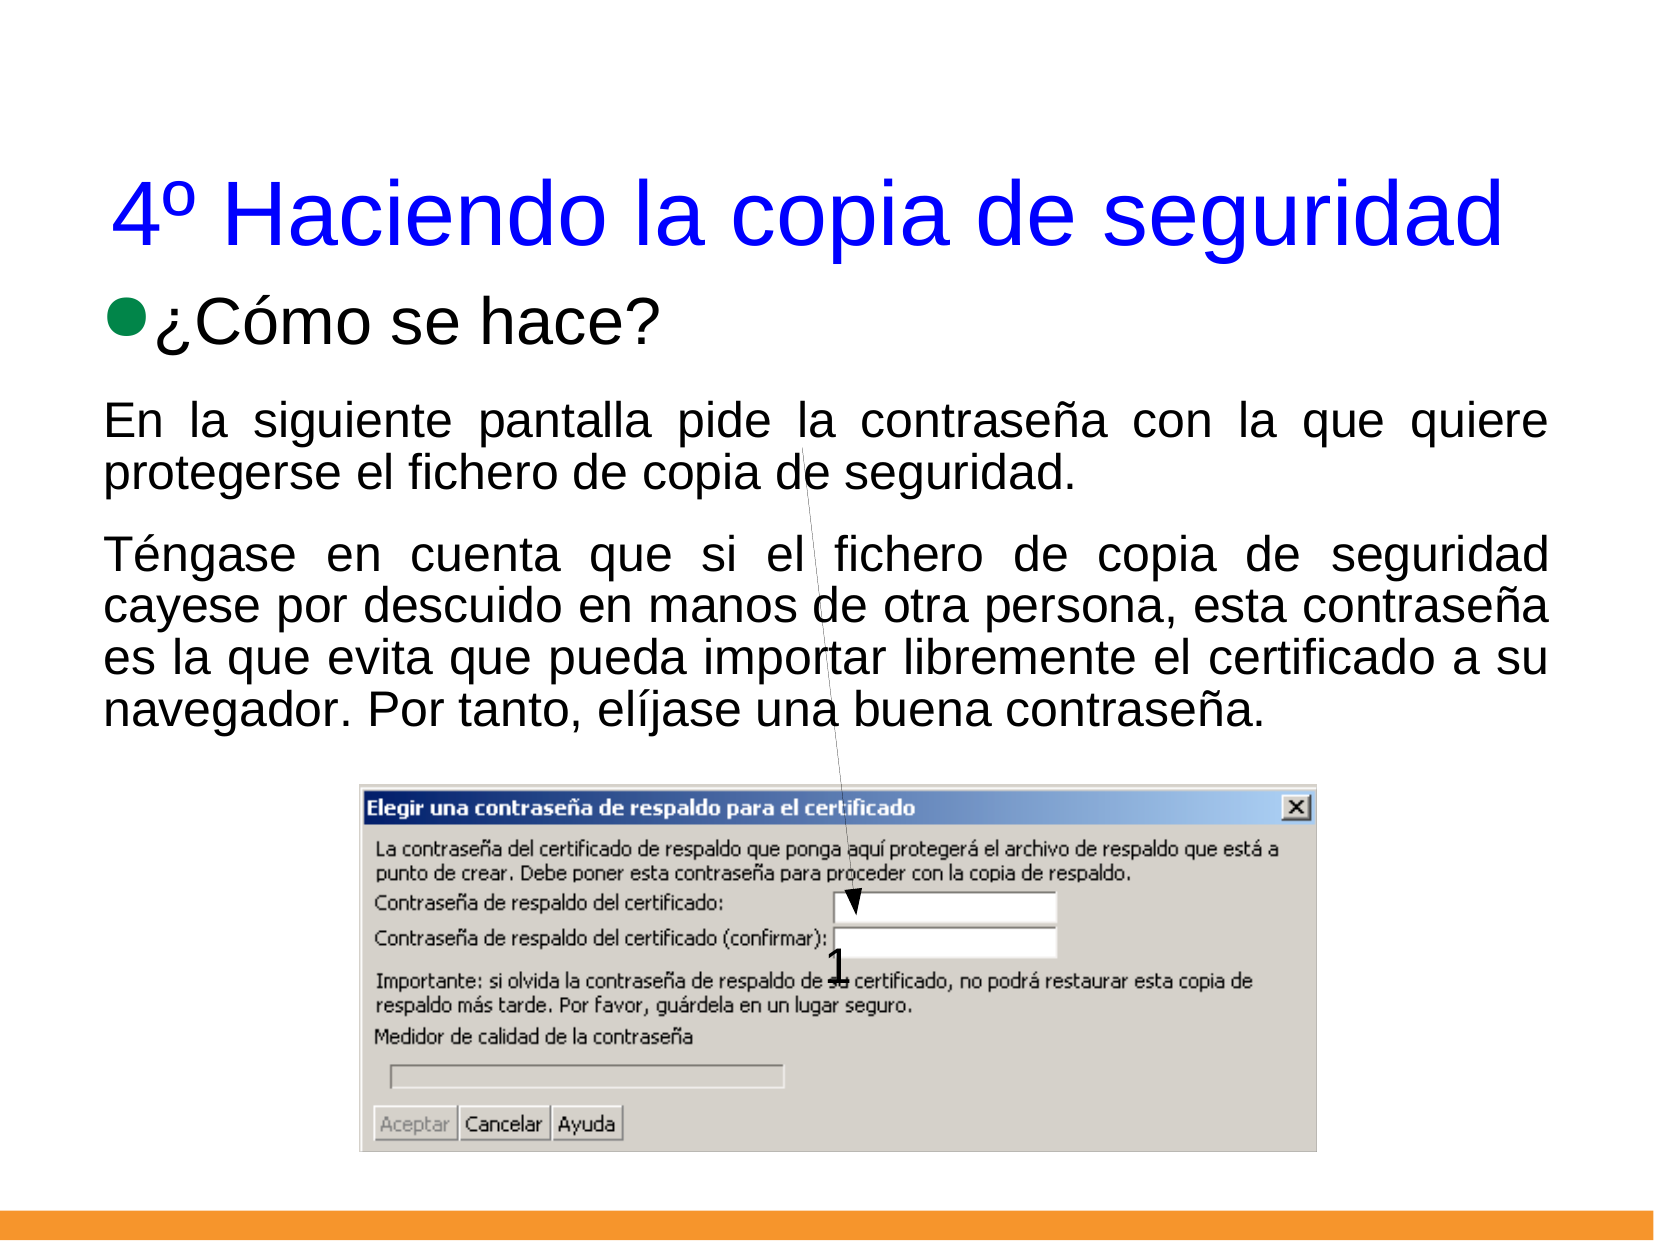

# 4º Haciendo la copia de seguridad
¿Cómo se hace?
En la siguiente pantalla pide la contraseña con la que quiere protegerse el fichero de copia de seguridad.
Téngase en cuenta que si el fichero de copia de seguridad cayese por descuido en manos de otra persona, esta contraseña es la que evita que pueda importar libremente el certificado a su navegador. Por tanto, elíjase una buena contraseña.
1